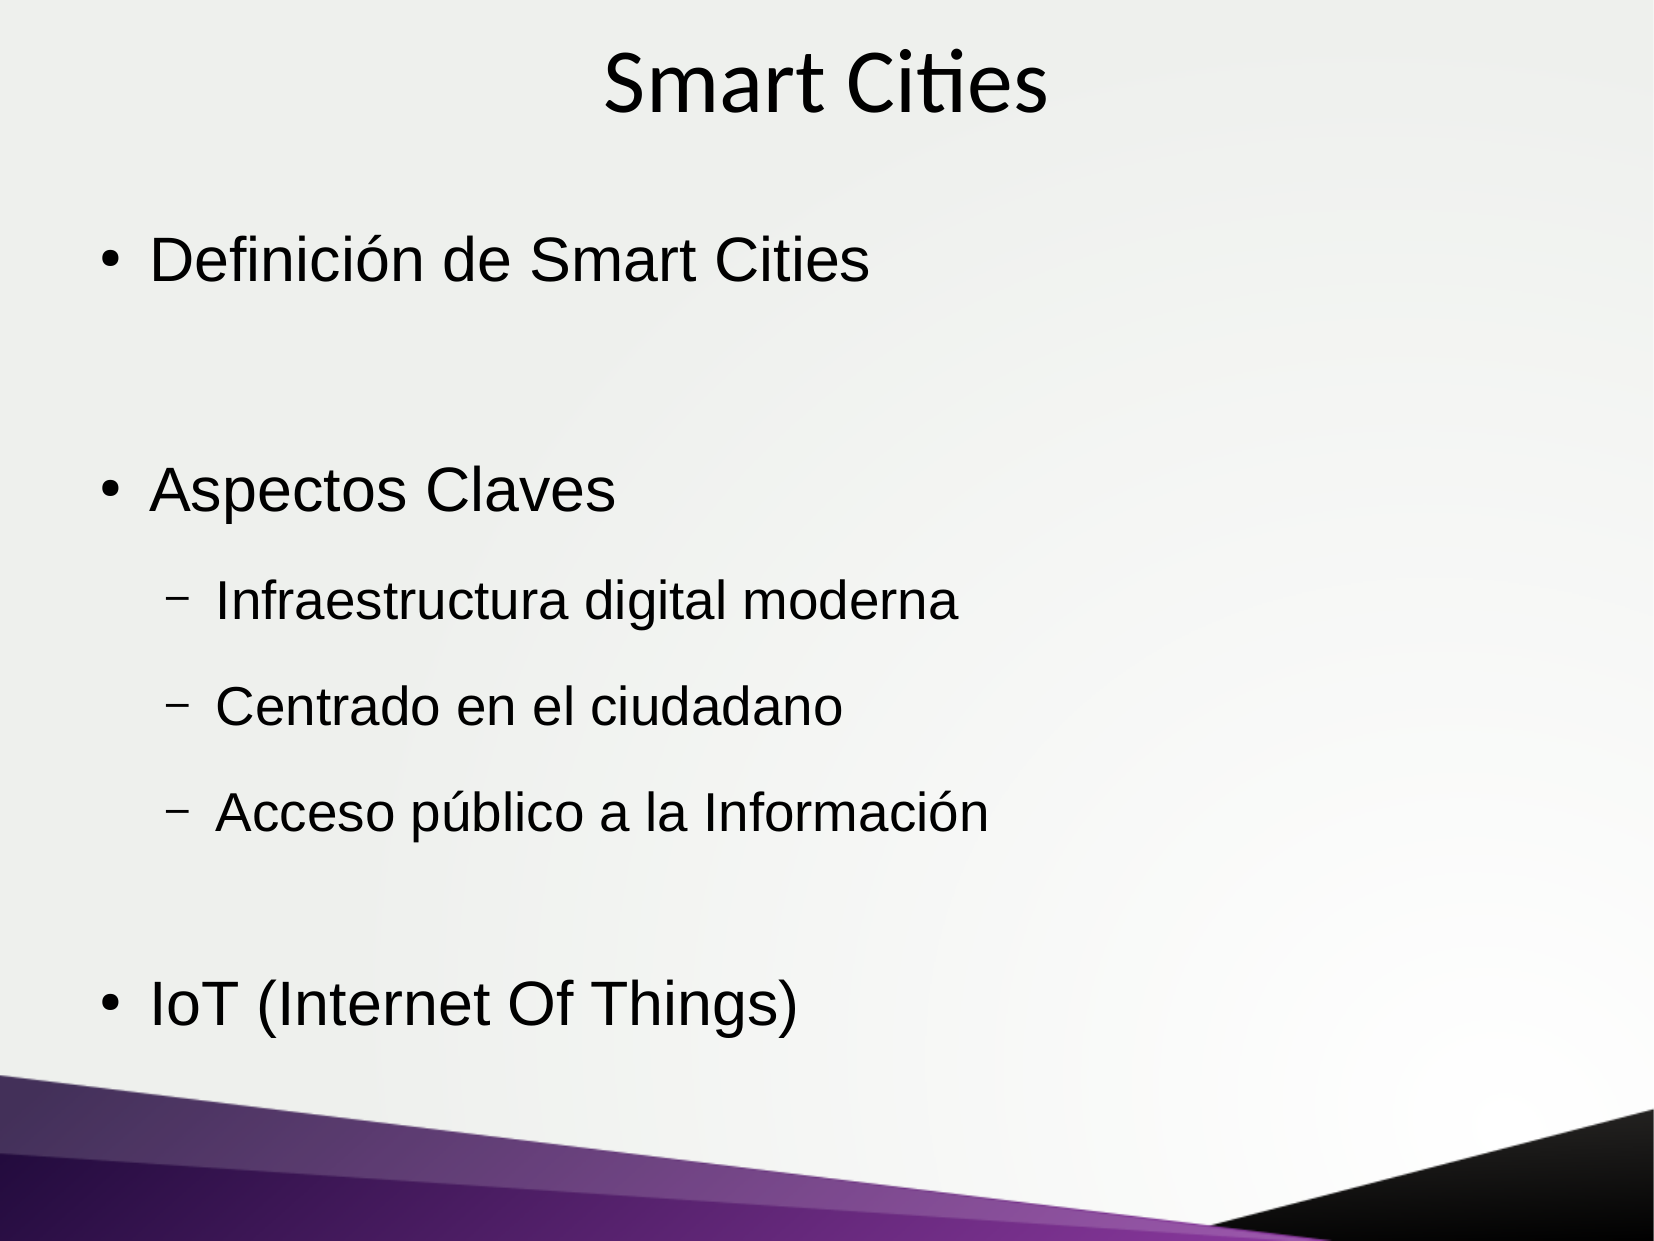

# Smart Cities
Definición de Smart Cities
Aspectos Claves
Infraestructura digital moderna
Centrado en el ciudadano
Acceso público a la Información
IoT (Internet Of Things)